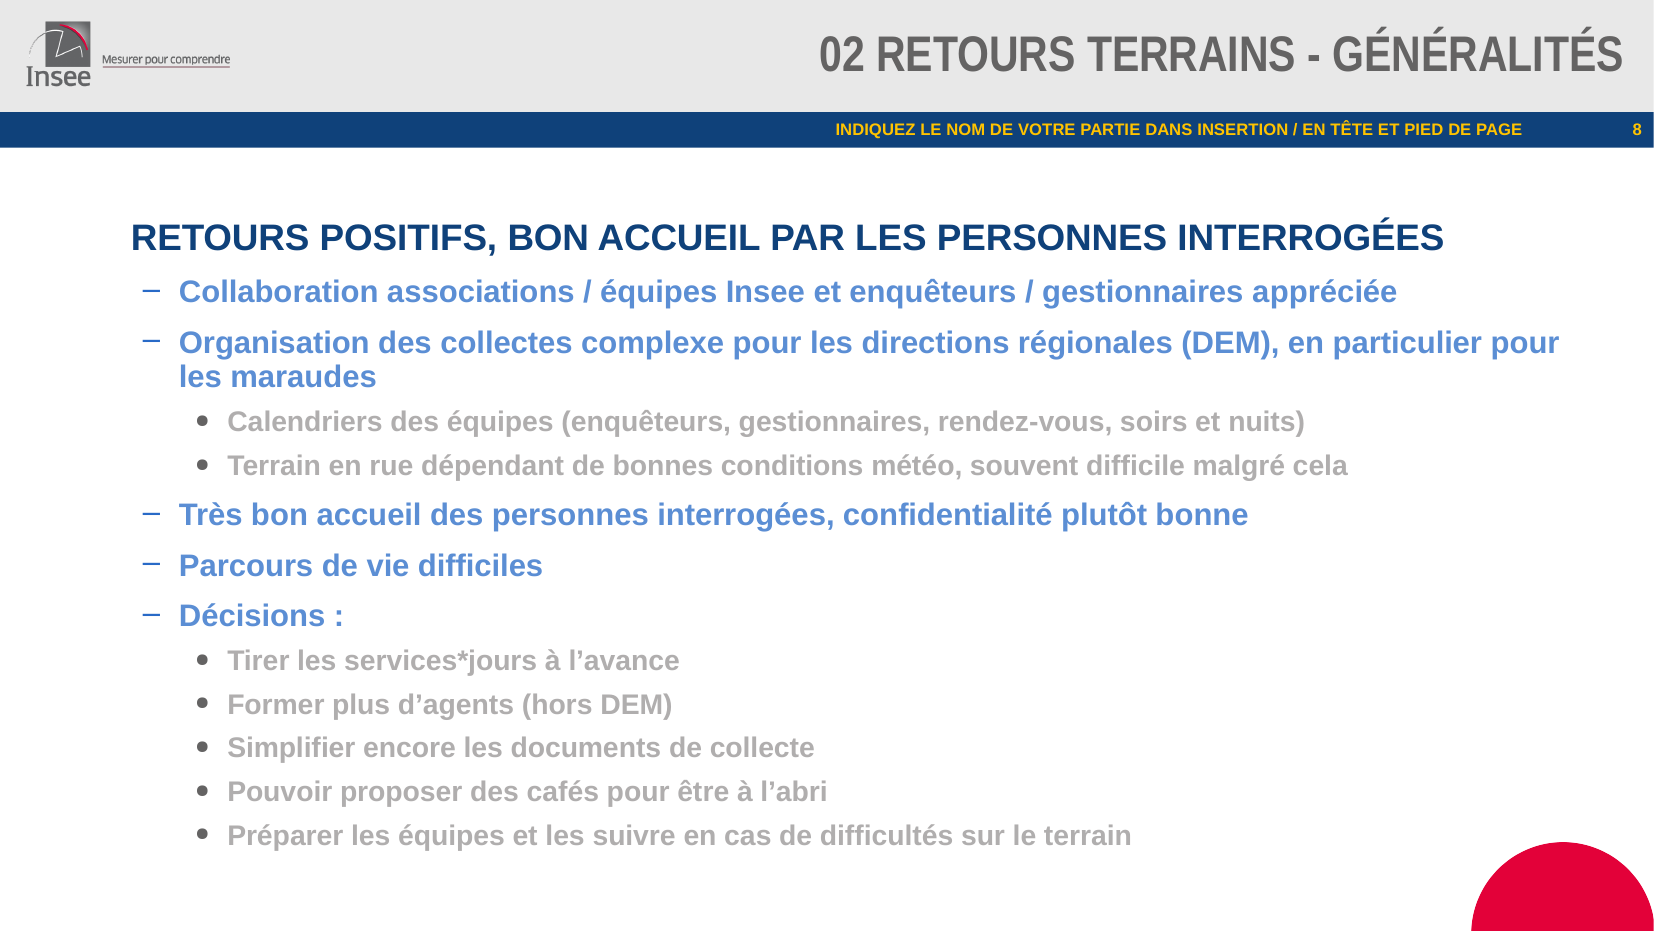

# 02 RETOURS TERRAINS - généralités
Indiquez le nom de votre partie dans Insertion / En tête et pied de page
8
Retours positifs, Bon accueil par les personnes interrogées
Collaboration associations / équipes Insee et enquêteurs / gestionnaires appréciée
Organisation des collectes complexe pour les directions régionales (DEM), en particulier pour les maraudes
Calendriers des équipes (enquêteurs, gestionnaires, rendez-vous, soirs et nuits)
Terrain en rue dépendant de bonnes conditions météo, souvent difficile malgré cela
Très bon accueil des personnes interrogées, confidentialité plutôt bonne
Parcours de vie difficiles
Décisions :
Tirer les services*jours à l’avance
Former plus d’agents (hors DEM)
Simplifier encore les documents de collecte
Pouvoir proposer des cafés pour être à l’abri
Préparer les équipes et les suivre en cas de difficultés sur le terrain